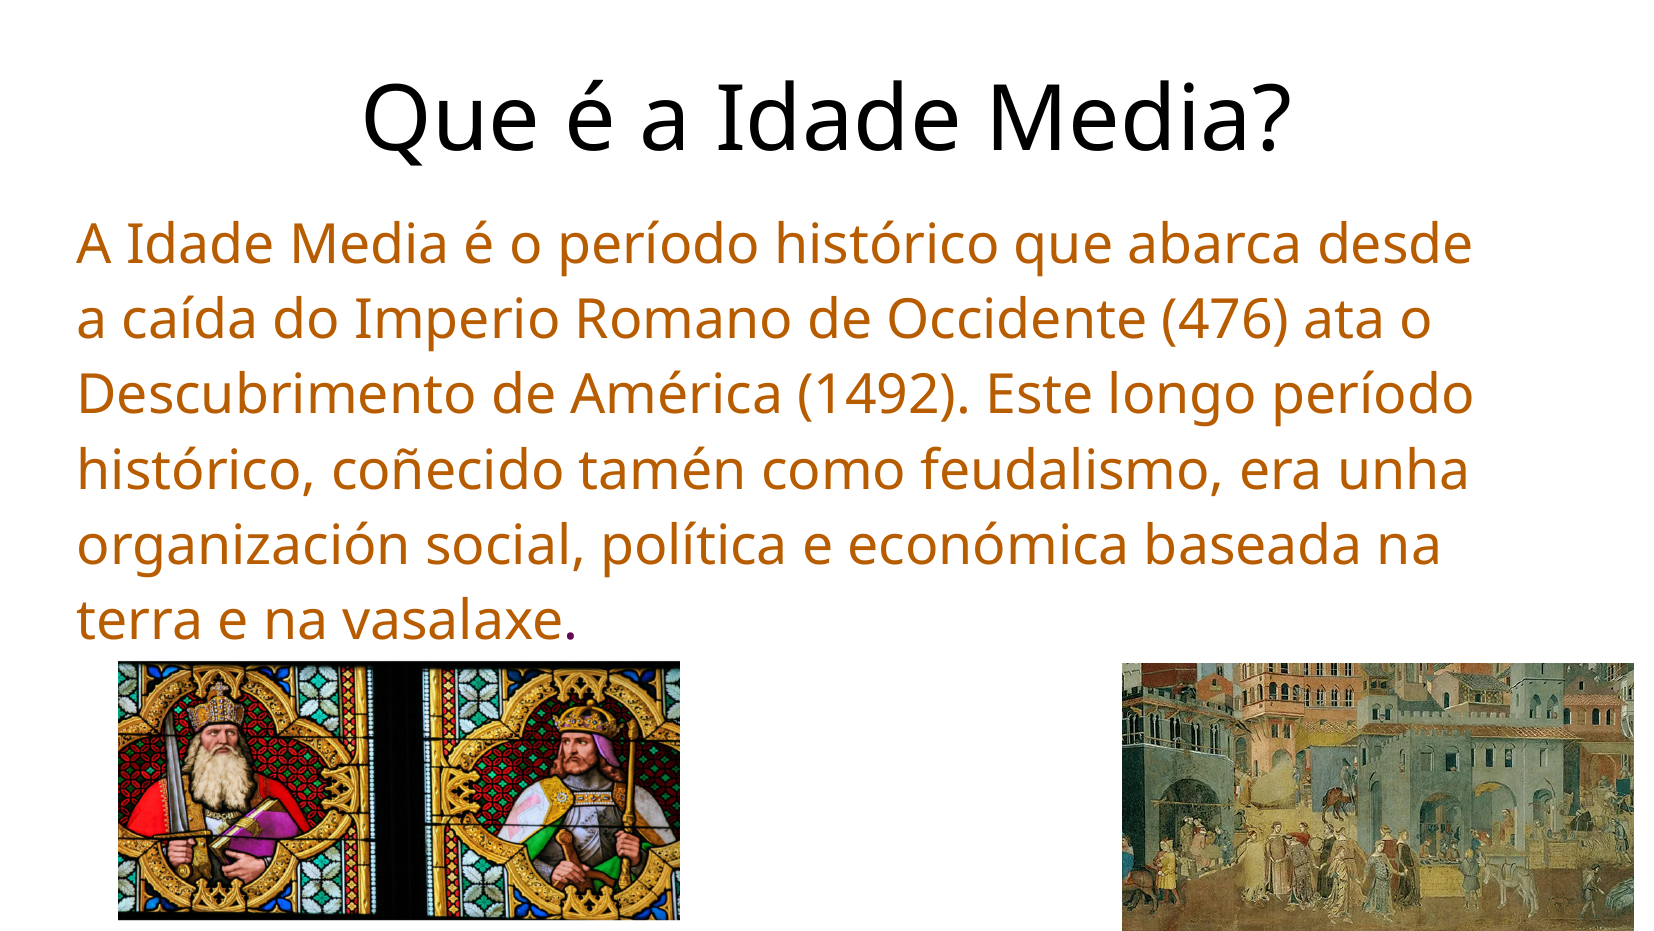

# Que é a Idade Media?
A Idade Media é o período histórico que abarca desde a caída do Imperio Romano de Occidente (476) ata o Descubrimento de América (1492). Este longo período histórico, coñecido tamén como feudalismo, era unha organización social, política e económica baseada na terra e na vasalaxe.